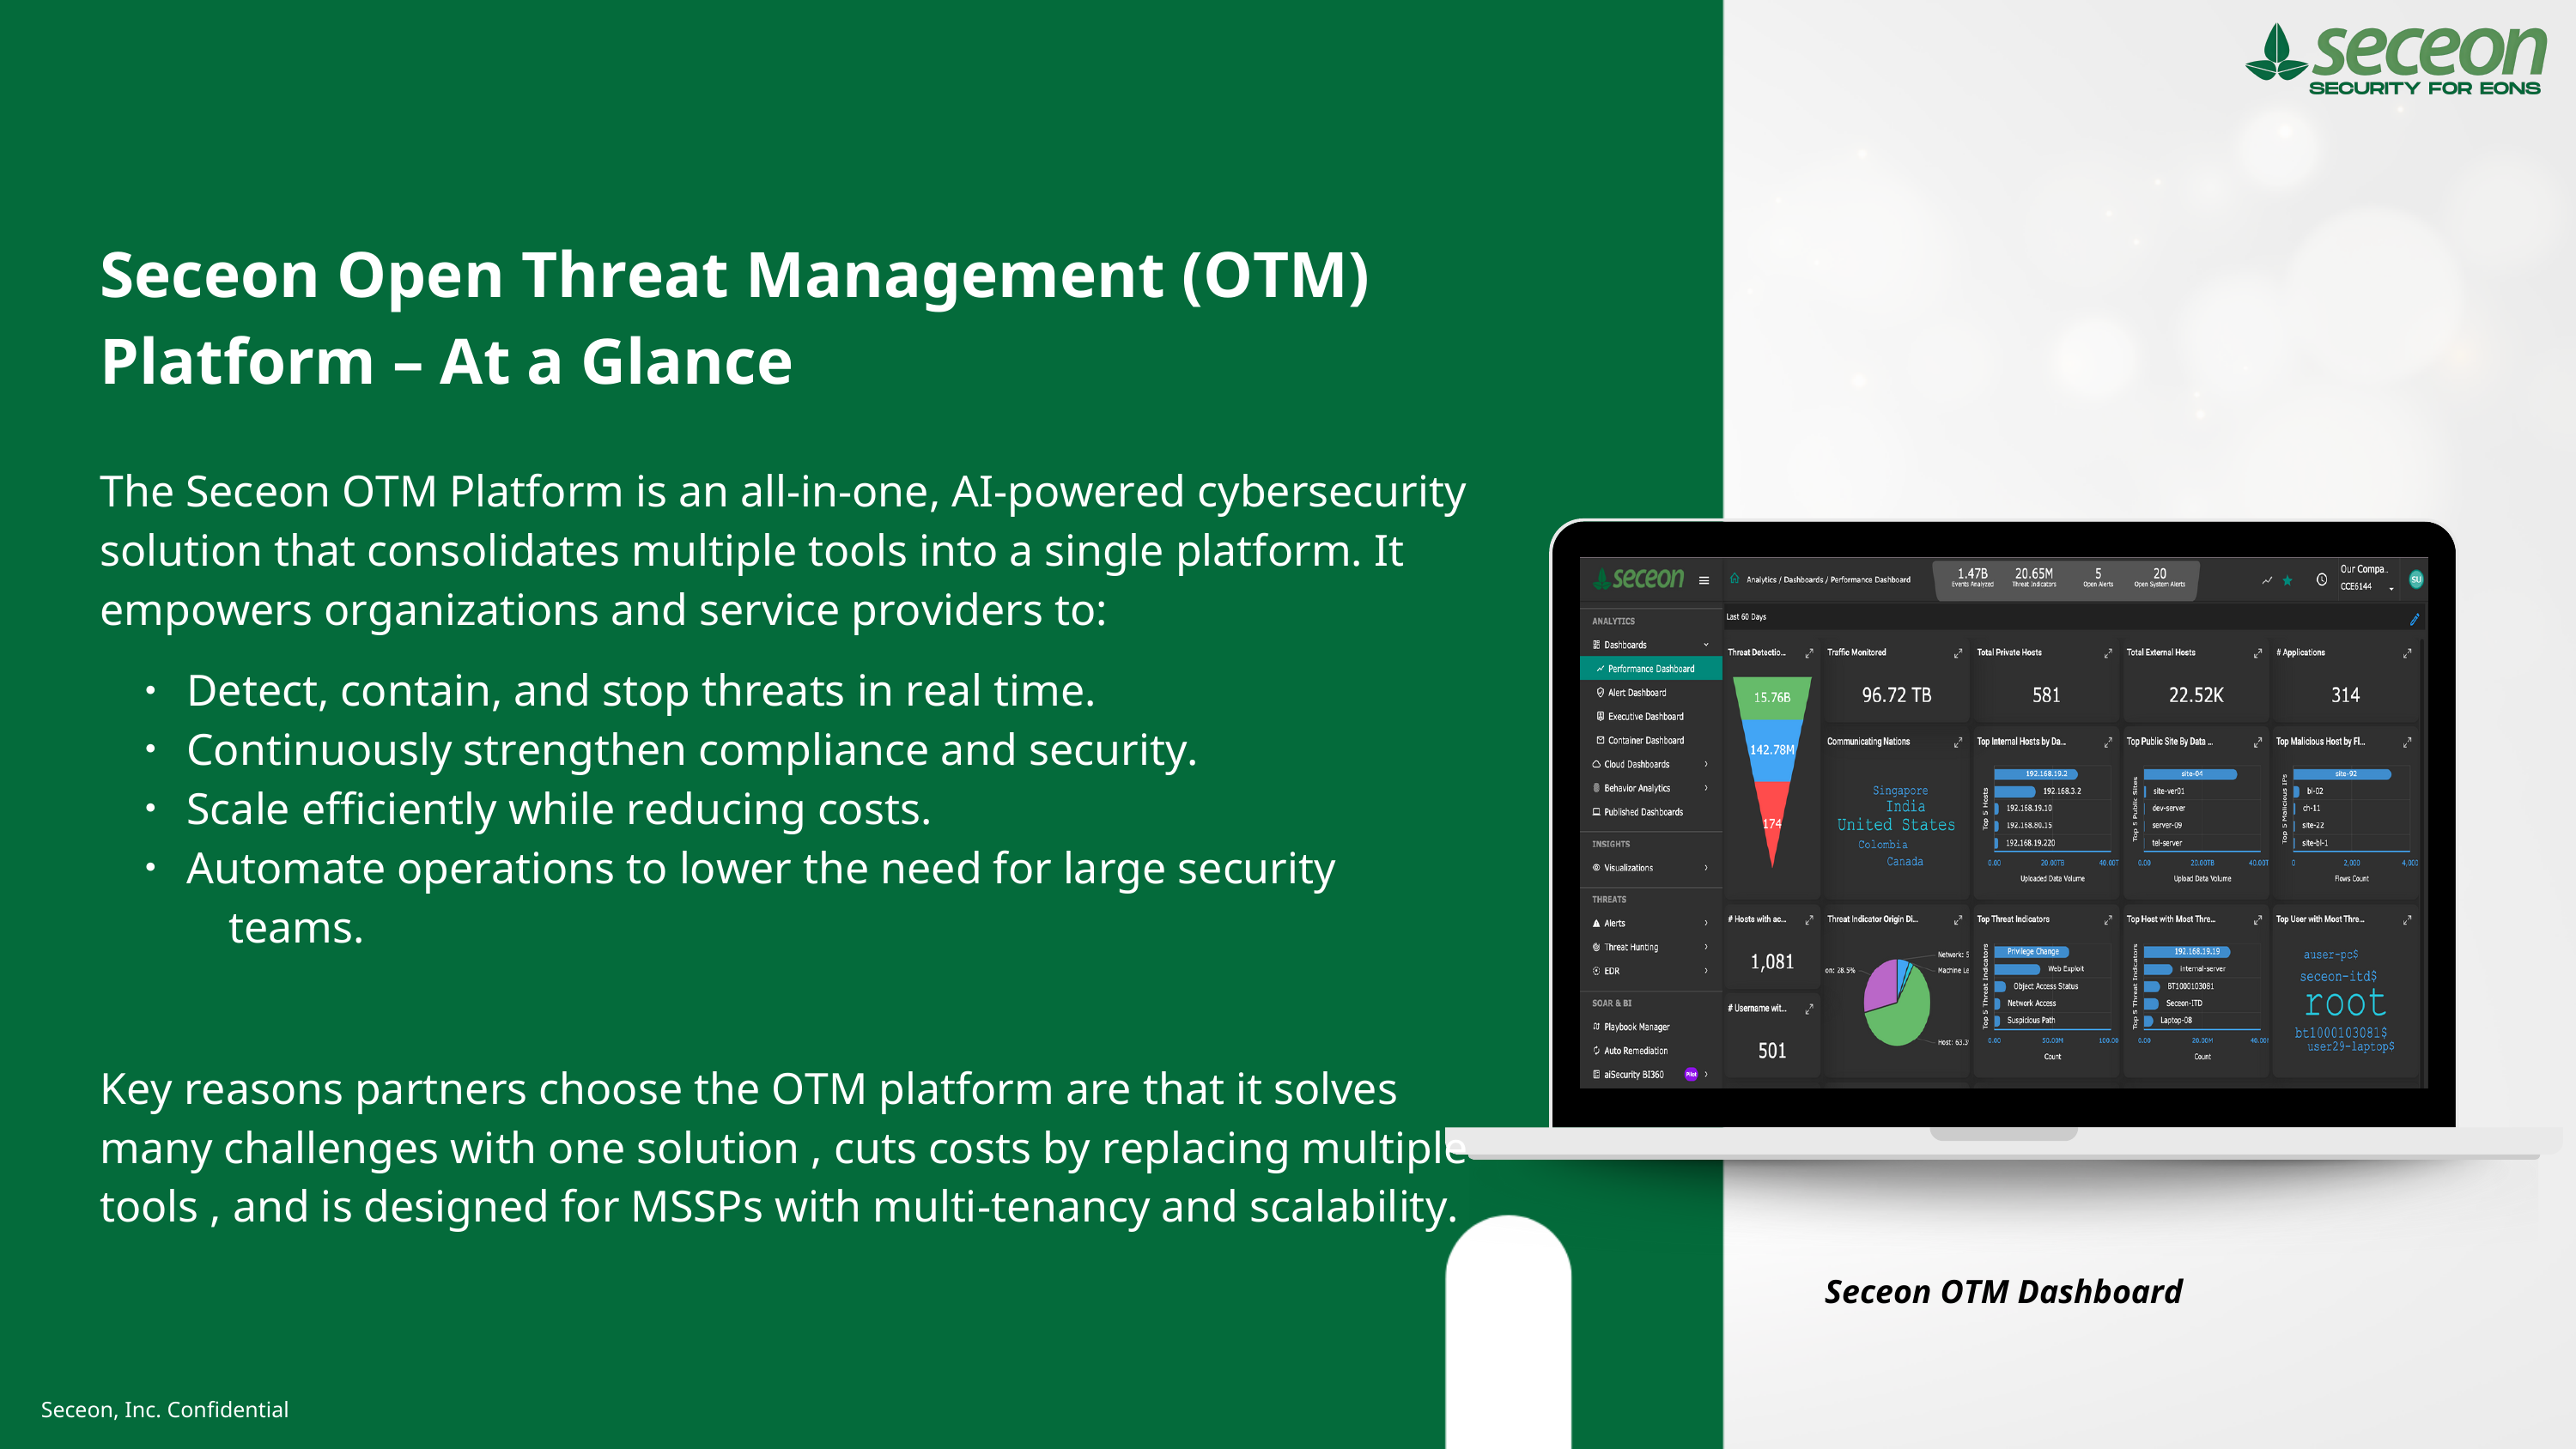

Seceon Open Threat Management (OTM) Platform – At a Glance
The Seceon OTM Platform is an all-in-one, AI-powered cybersecurity solution that consolidates multiple tools into a single platform. It empowers organizations and service providers to:
Detect, contain, and stop threats in real time.
Continuously strengthen compliance and security.
Scale efficiently while reducing costs.
Automate operations to lower the need for large security teams.
Key reasons partners choose the OTM platform are that it solves many challenges with one solution , cuts costs by replacing multiple tools , and is designed for MSSPs with multi-tenancy and scalability.
Seceon OTM Dashboard